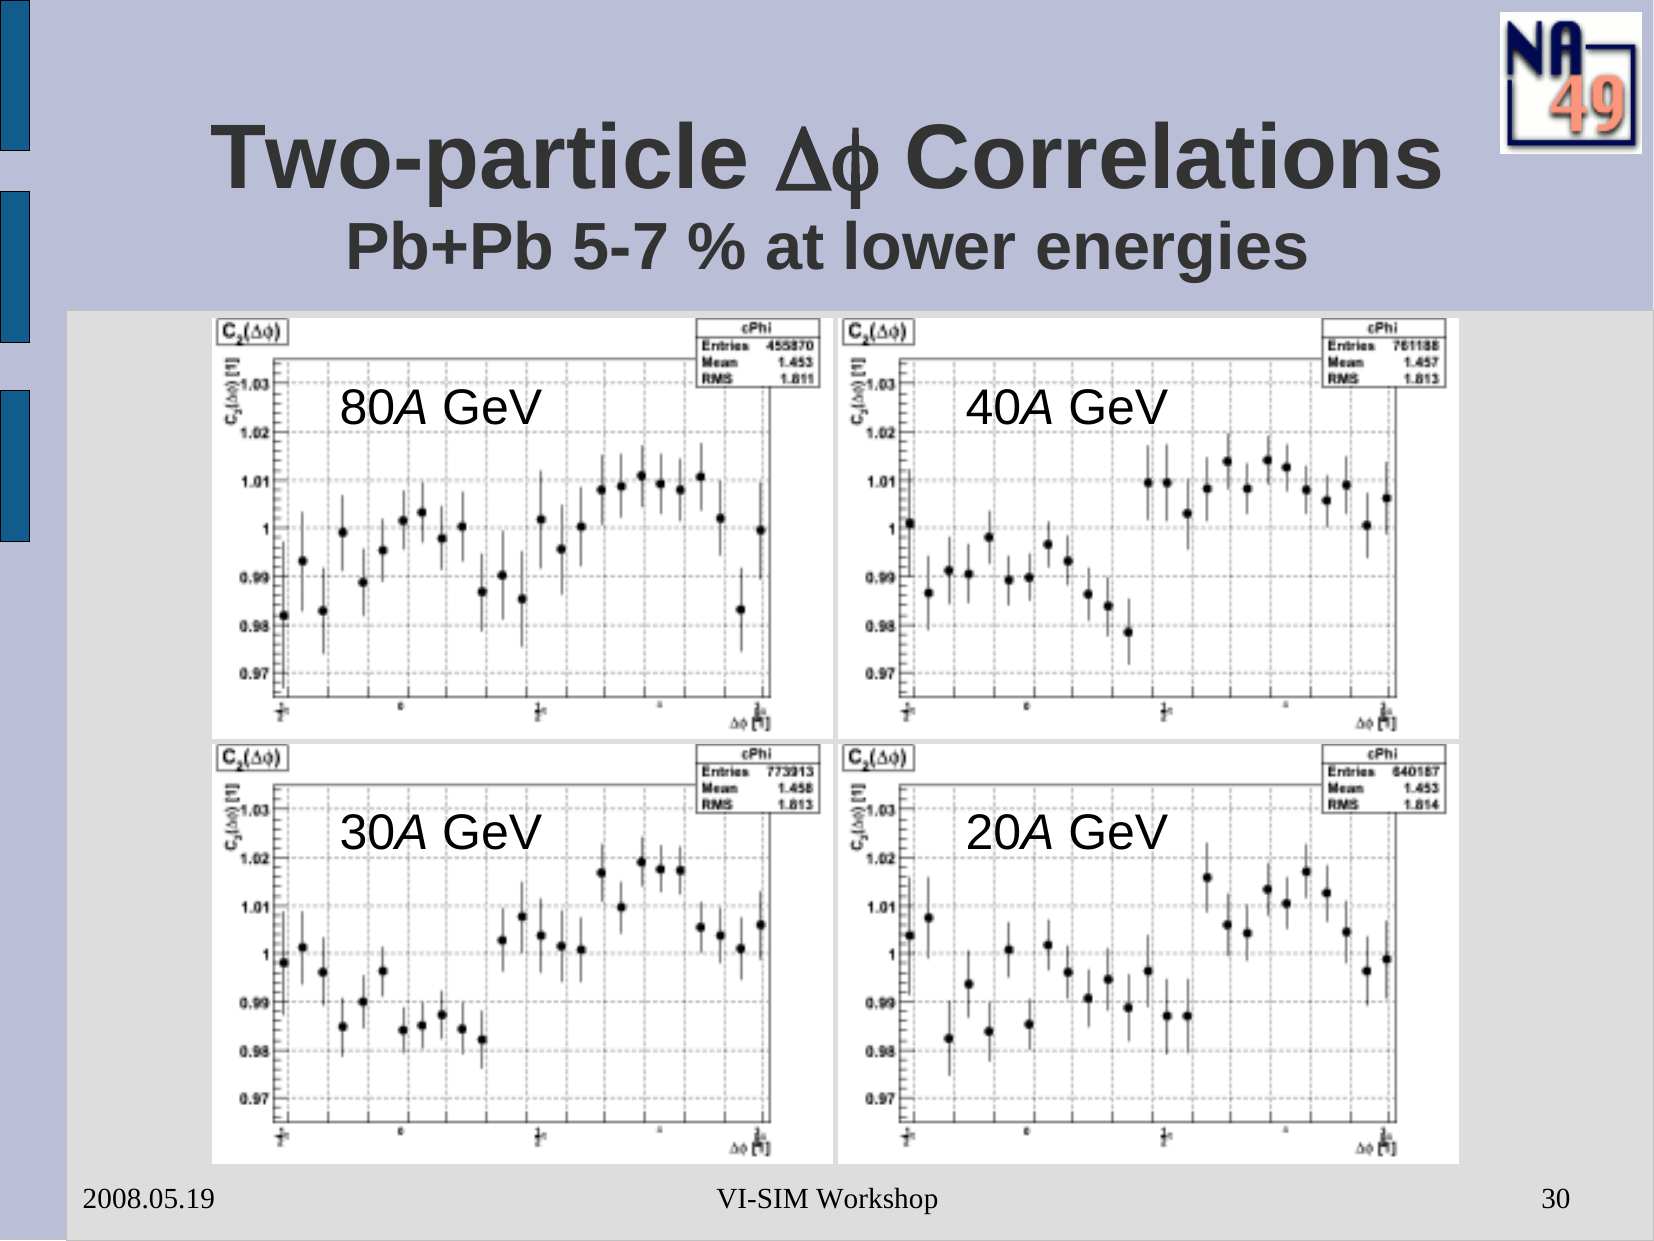

# Two-particle Df Correlations Pb+Pb 5-7 % at lower energies
80A GeV
40A GeV
30A GeV
20A GeV
2008.05.19
VI-SIM Workshop
30